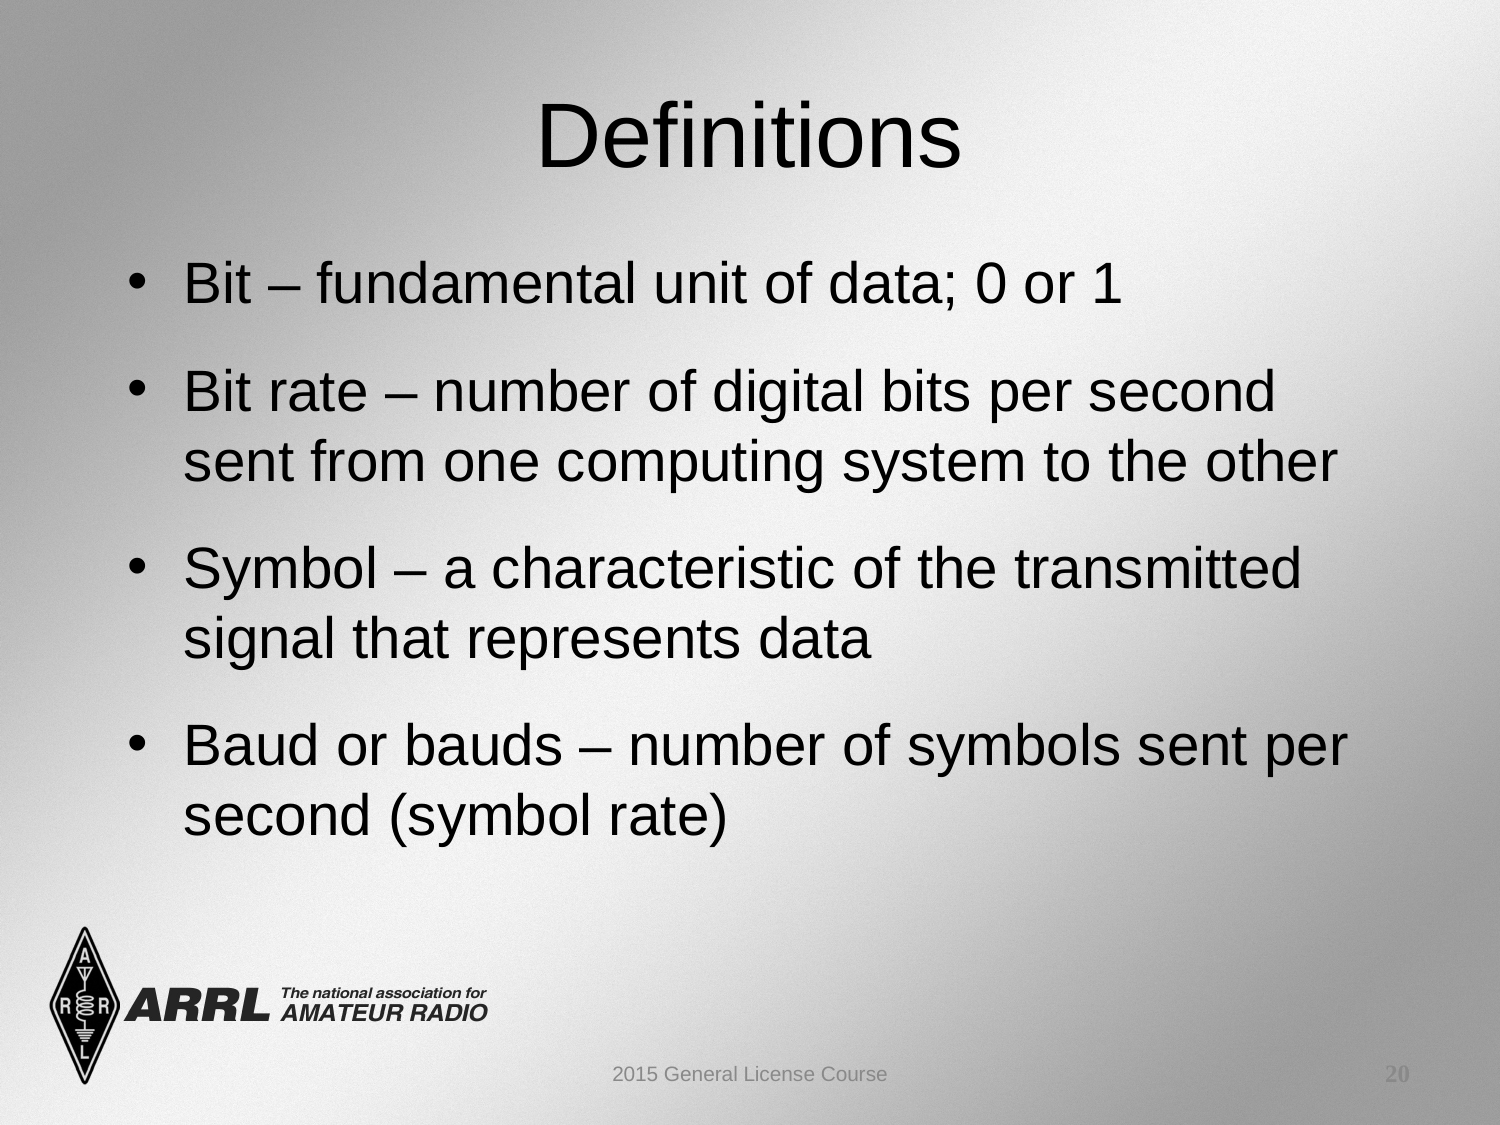

Definitions
Bit – fundamental unit of data; 0 or 1
Bit rate – number of digital bits per second sent from one computing system to the other
Symbol – a characteristic of the transmitted signal that represents data
Baud or bauds – number of symbols sent per second (symbol rate)
2015 General License Course